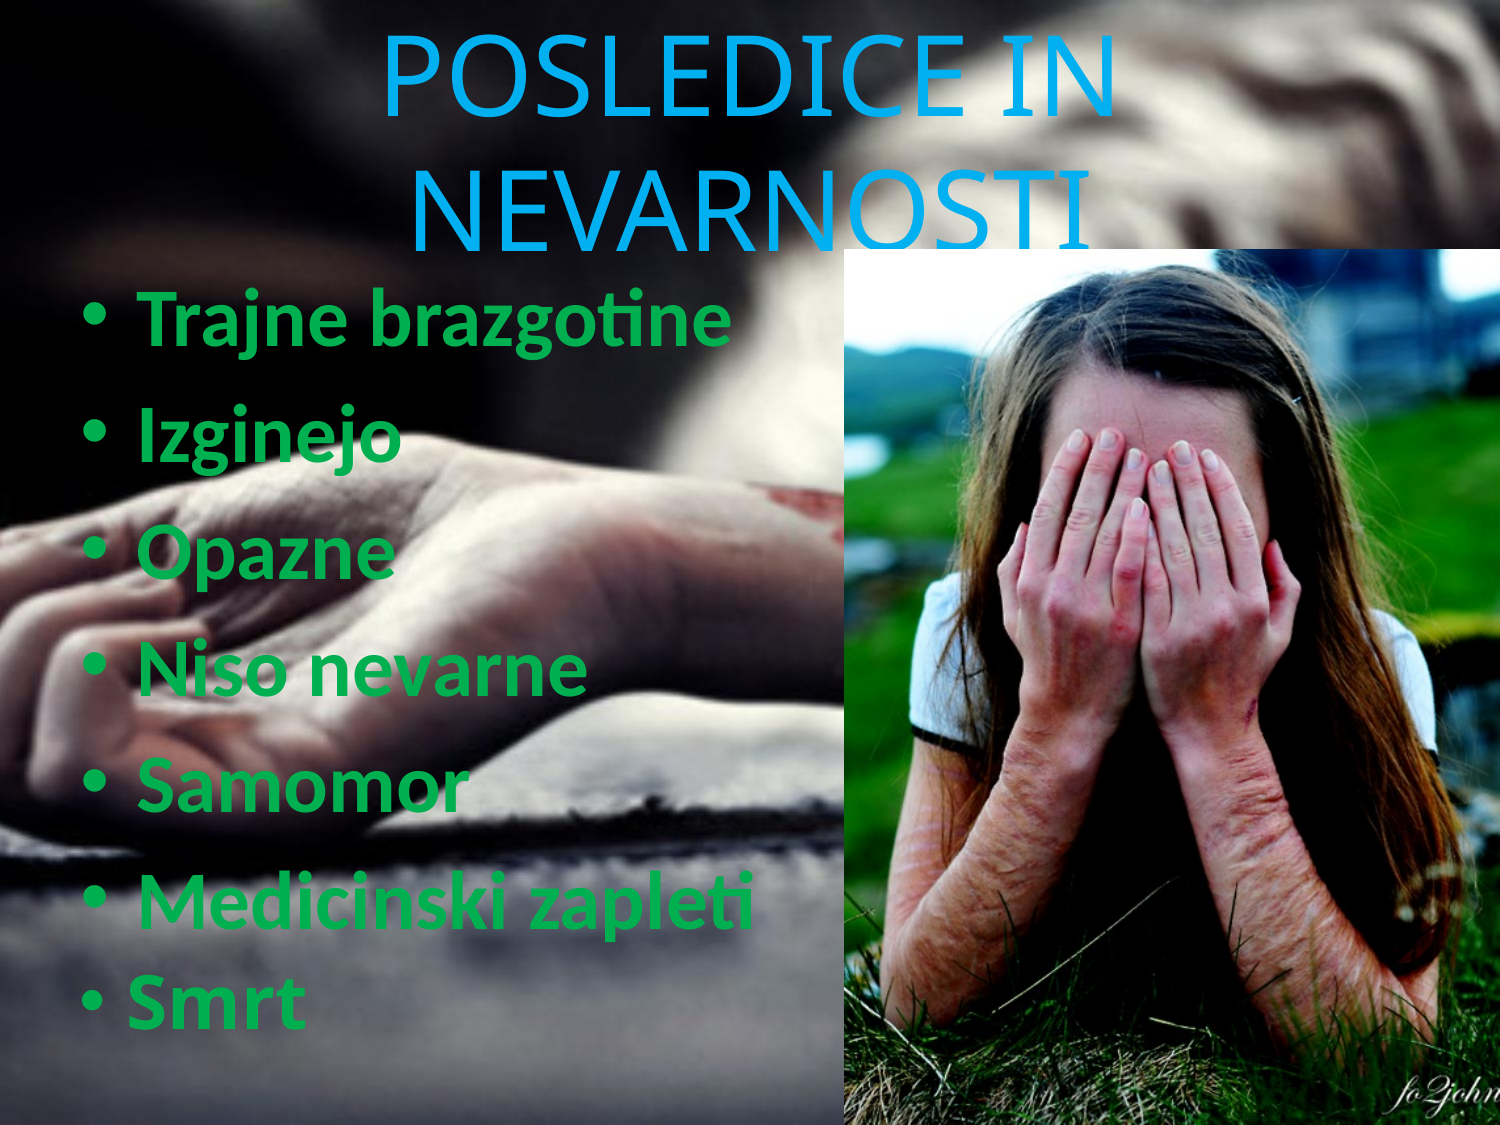

# POSLEDICE IN NEVARNOSTI
Trajne brazgotine
Izginejo
Opazne
Niso nevarne
Samomor
Medicinski zapleti
Smrt